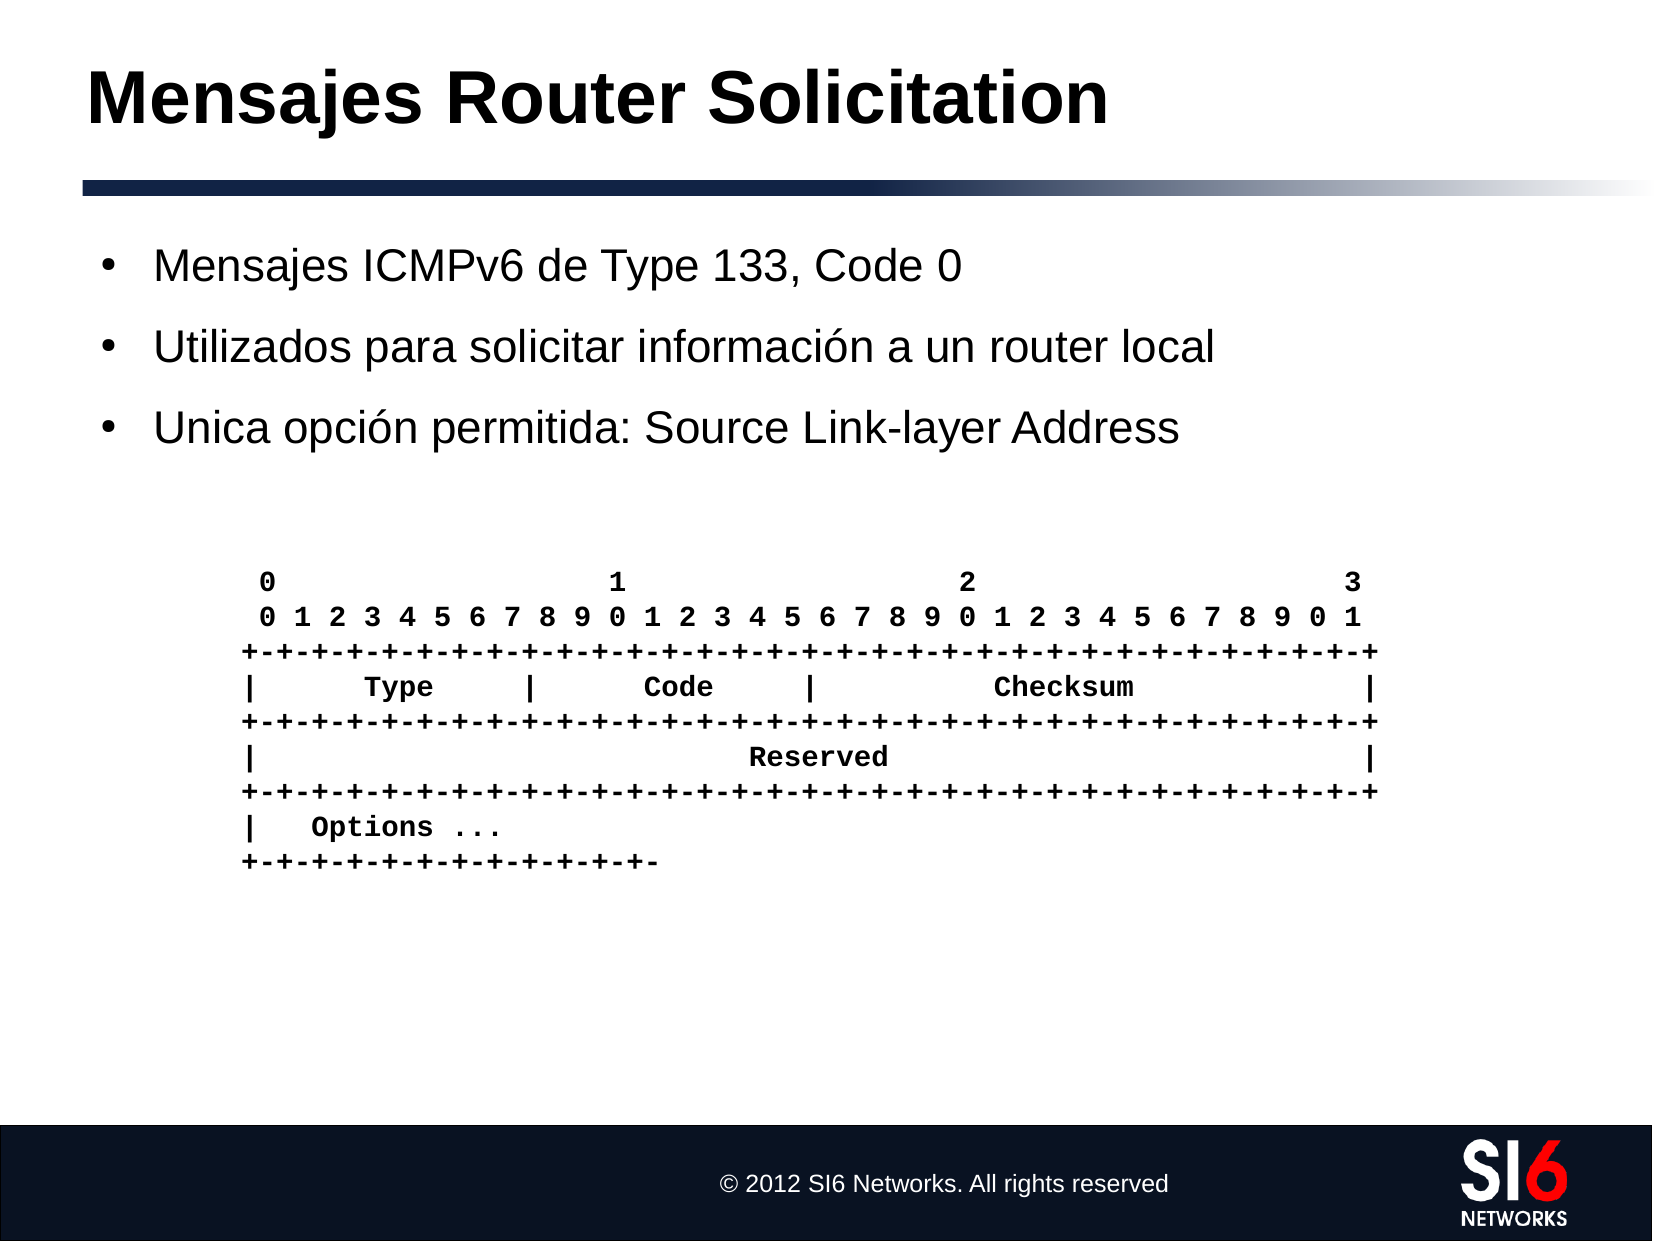

# Mensajes Router Solicitation
Mensajes ICMPv6 de Type 133, Code 0
Utilizados para solicitar información a un router local
Unica opción permitida: Source Link-layer Address
 0 1 2 3
 0 1 2 3 4 5 6 7 8 9 0 1 2 3 4 5 6 7 8 9 0 1 2 3 4 5 6 7 8 9 0 1
 +-+-+-+-+-+-+-+-+-+-+-+-+-+-+-+-+-+-+-+-+-+-+-+-+-+-+-+-+-+-+-+-+
 | Type | Code | Checksum |
 +-+-+-+-+-+-+-+-+-+-+-+-+-+-+-+-+-+-+-+-+-+-+-+-+-+-+-+-+-+-+-+-+
 | Reserved |
 +-+-+-+-+-+-+-+-+-+-+-+-+-+-+-+-+-+-+-+-+-+-+-+-+-+-+-+-+-+-+-+-+
 | Options ...
 +-+-+-+-+-+-+-+-+-+-+-+-